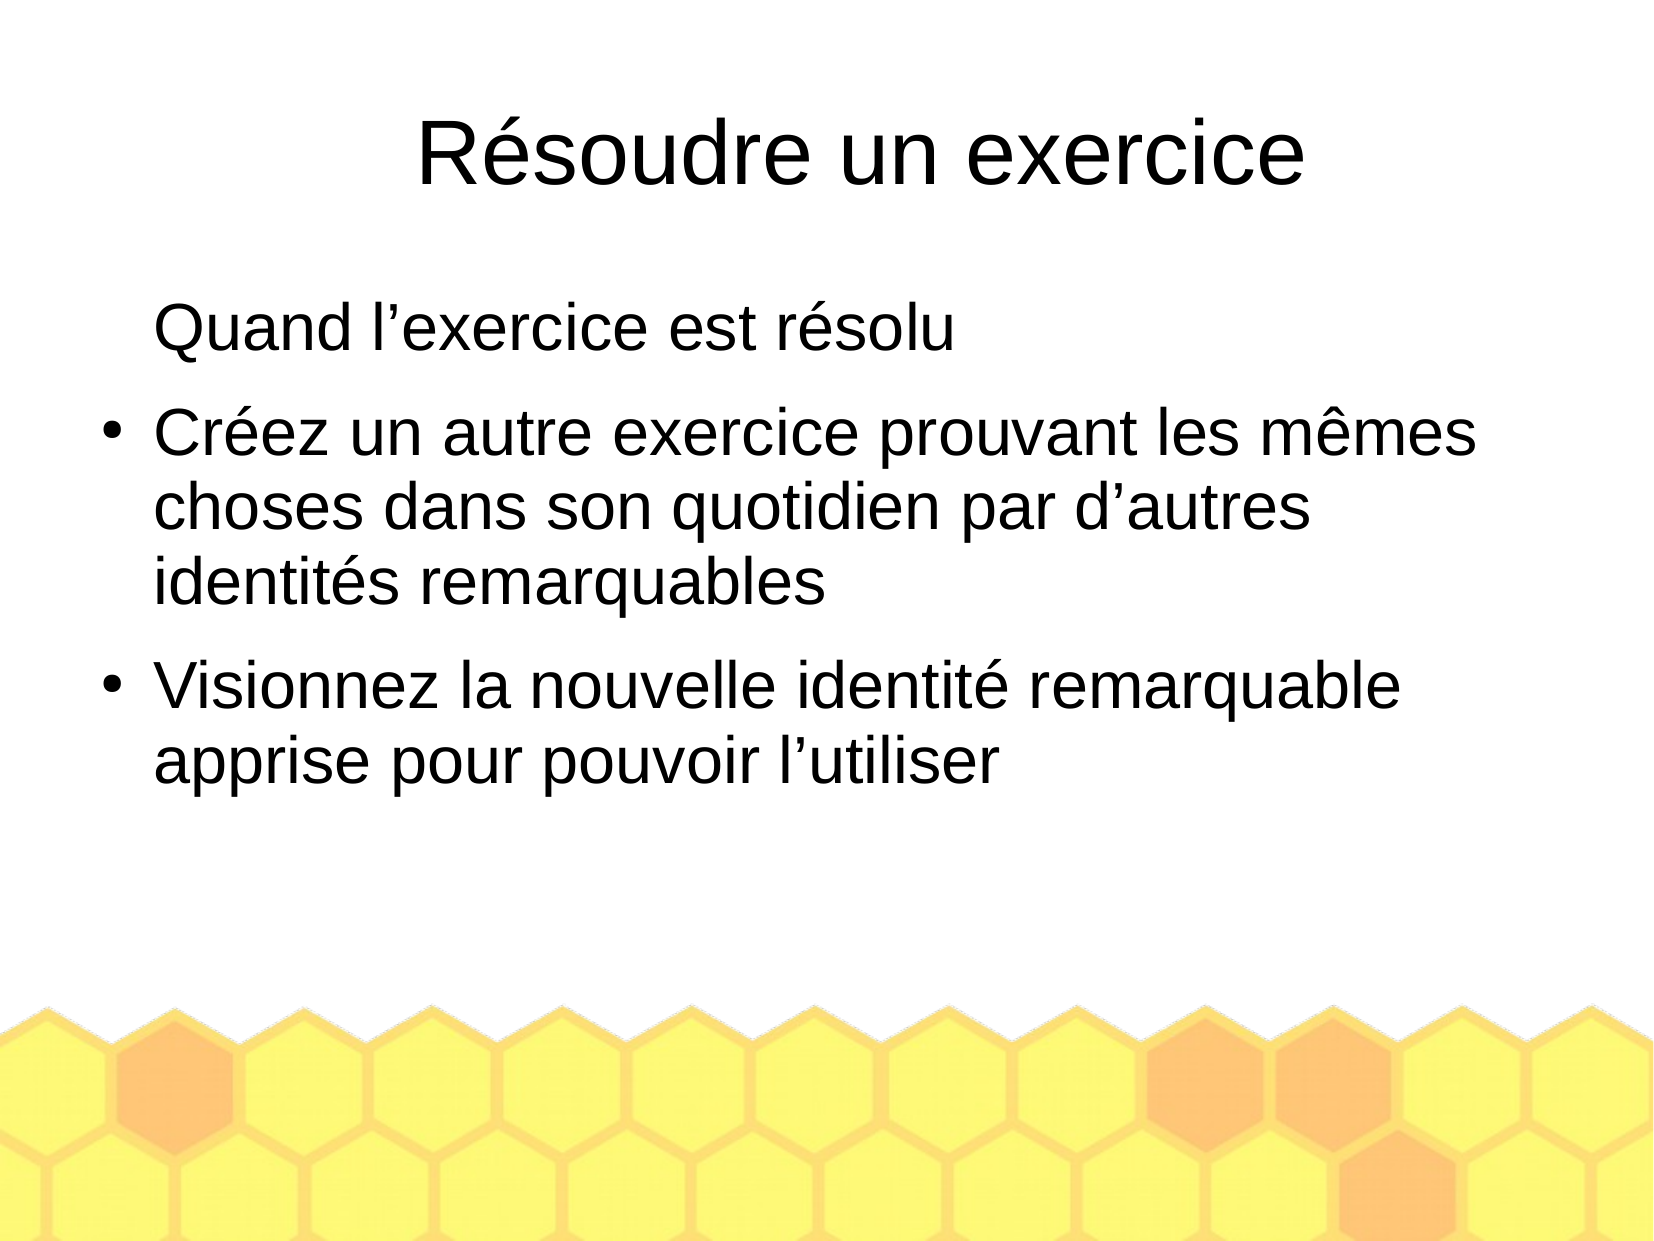

# Résoudre un exercice
Quand l’exercice est résolu
Créez un autre exercice prouvant les mêmes choses dans son quotidien par d’autres identités remarquables
Visionnez la nouvelle identité remarquable apprise pour pouvoir l’utiliser